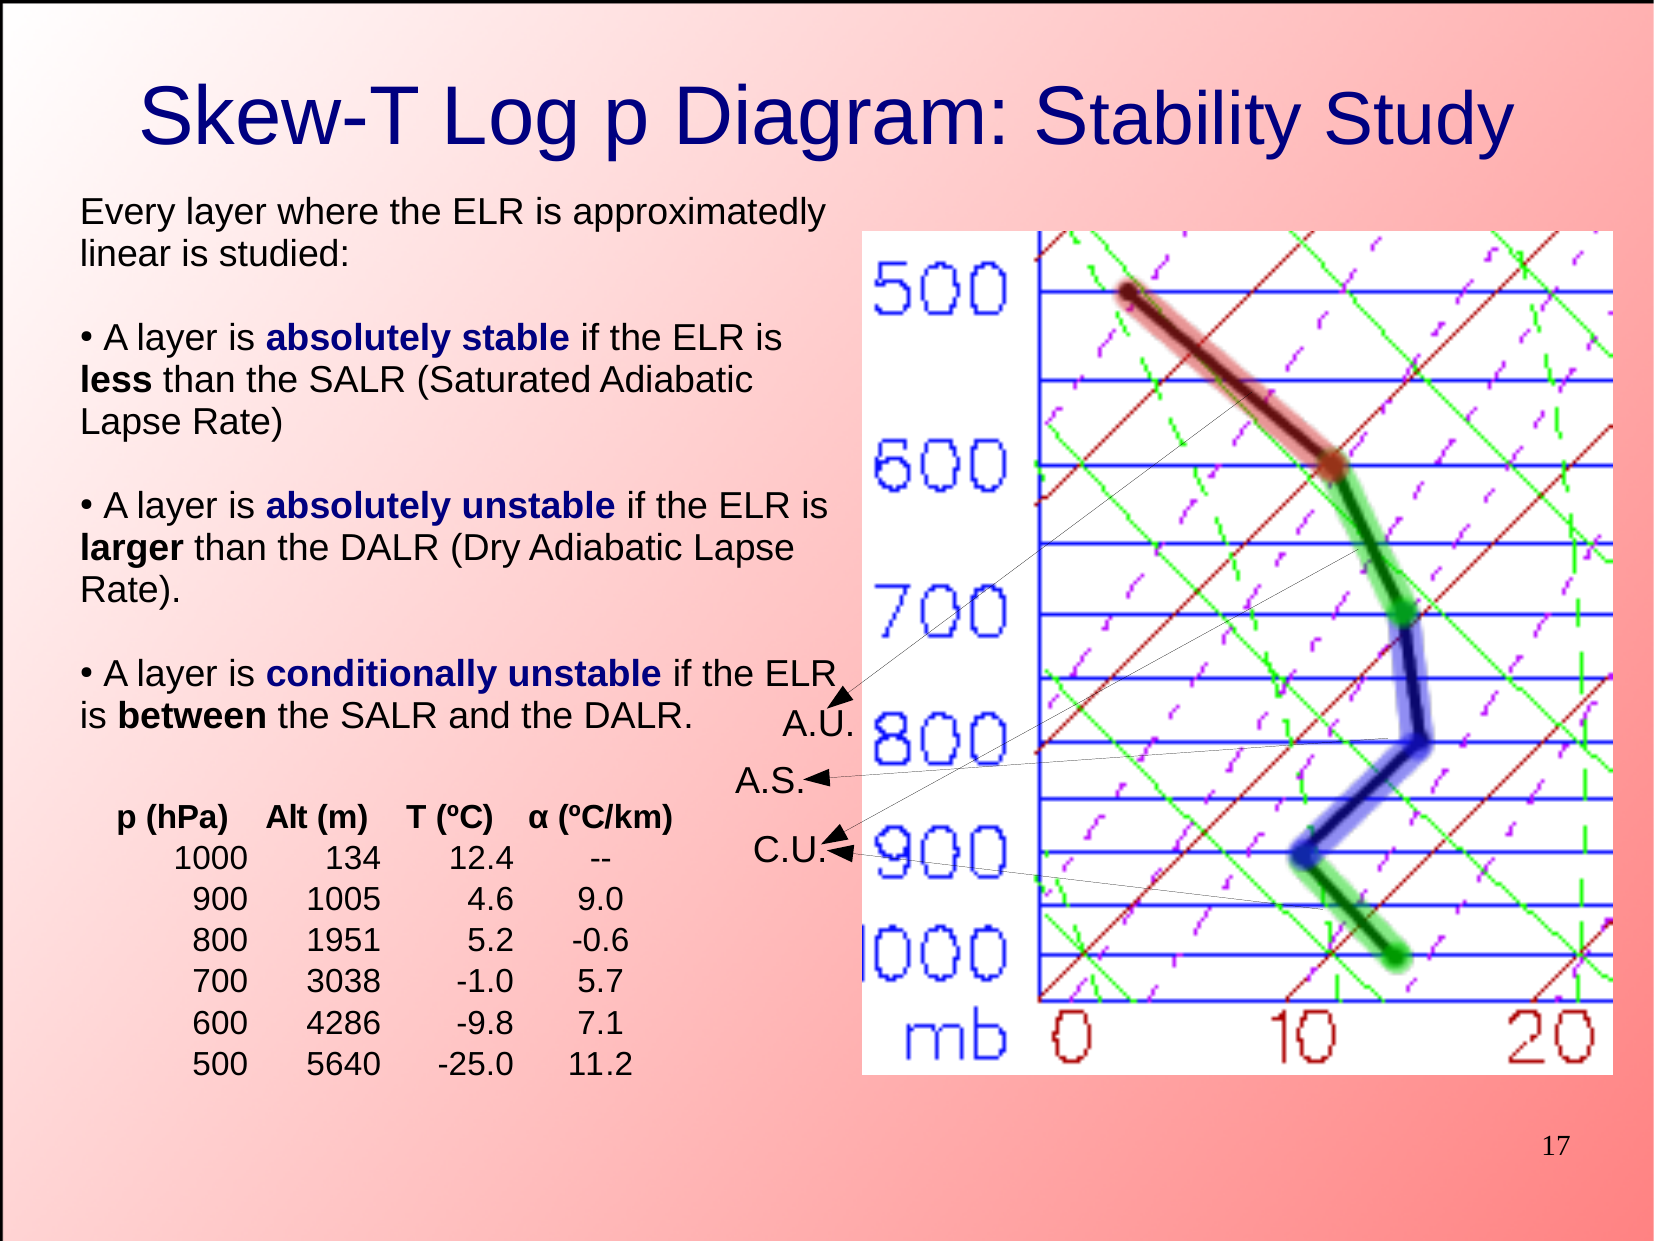

# Skew-T Log p Diagram: Stability Study
Every layer where the ELR is approximatedly linear is studied:
 A layer is absolutely stable if the ELR is less than the SALR (Saturated Adiabatic Lapse Rate)
 A layer is absolutely unstable if the ELR is larger than the DALR (Dry Adiabatic Lapse Rate).
 A layer is conditionally unstable if the ELR is between the SALR and the DALR.
A.U.
A.S.
C.U.
17